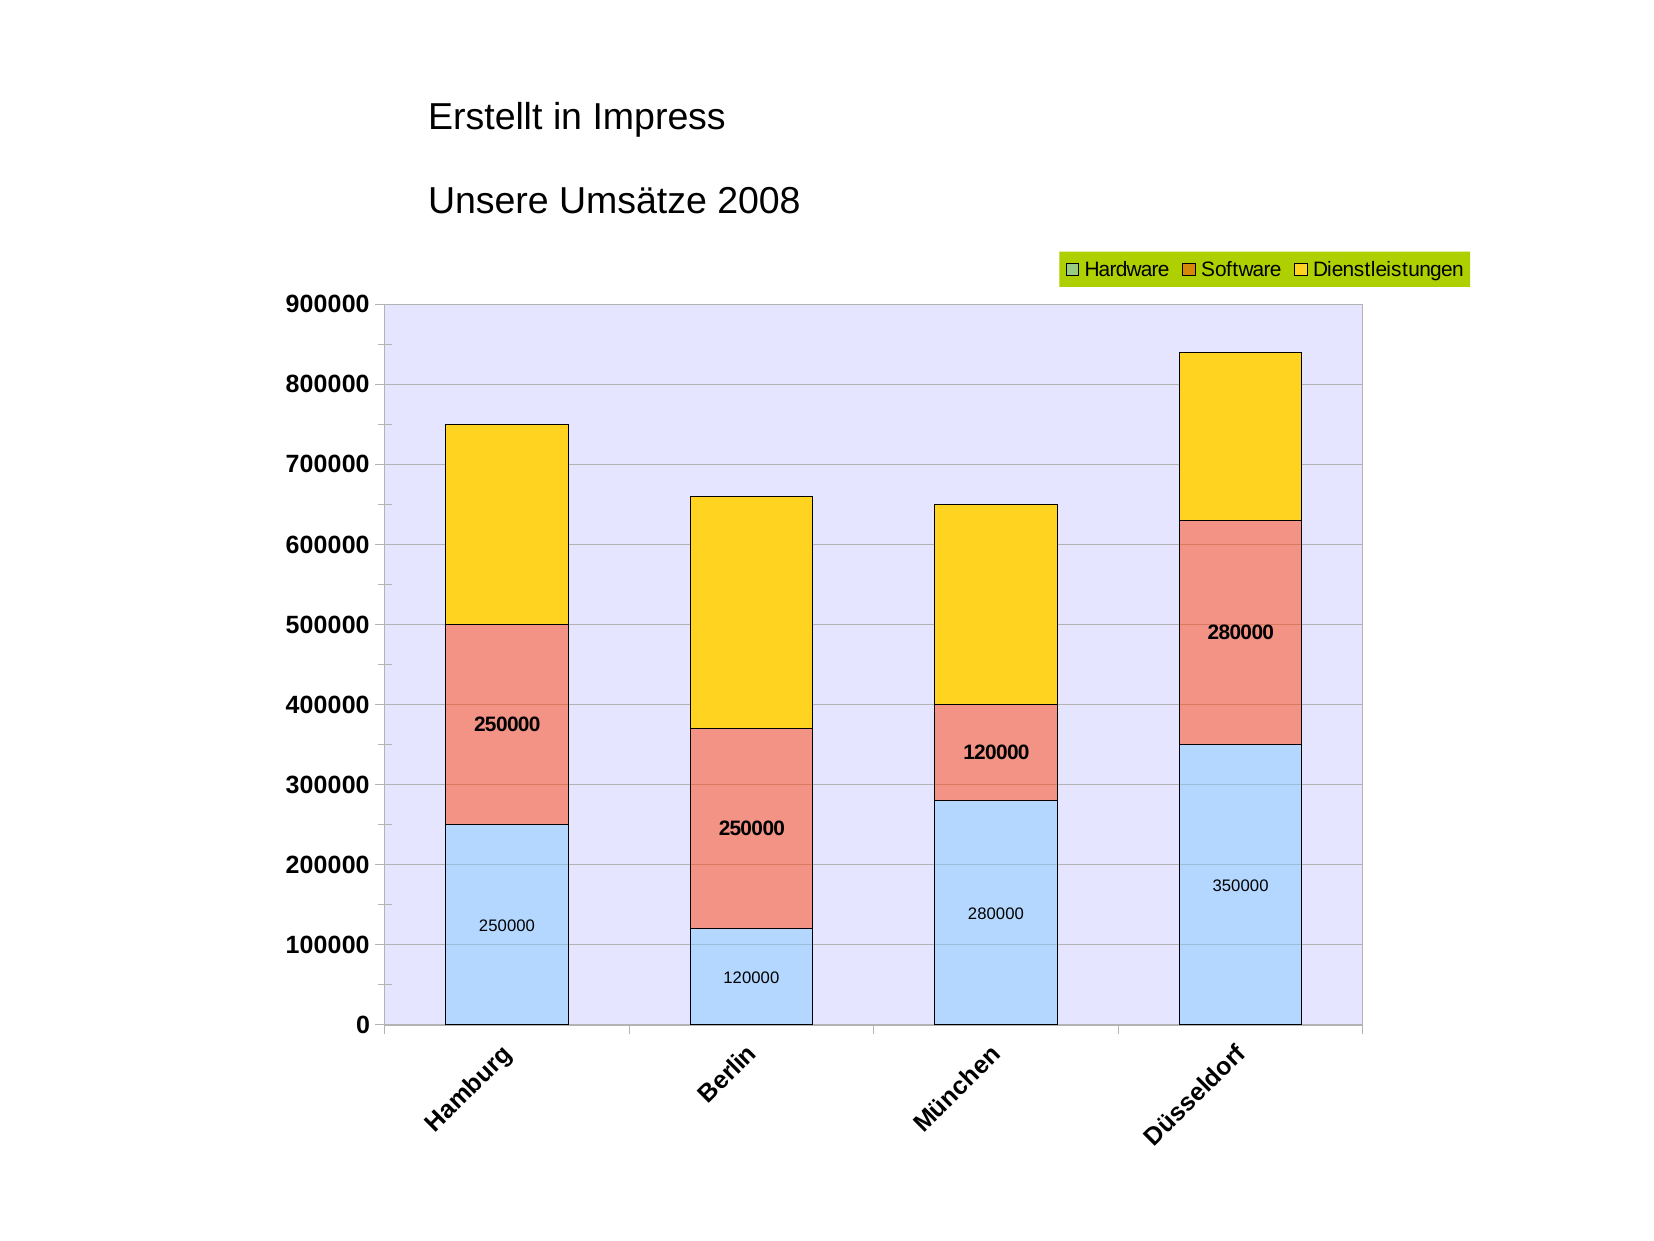

Erstellt in Impress
Unsere Umsätze 2008
### Chart
| Category | Hardware | Software | Dienstleistungen |
|---|---|---|---|
| Hamburg | 250000.0 | 250000.0 | 250000.0 |
| Berlin | 120000.0 | 250000.0 | 290000.0 |
| München | 280000.0 | 120000.0 | 250000.0 |
| Düsseldorf | 350000.0 | 280000.0 | 210000.0 |